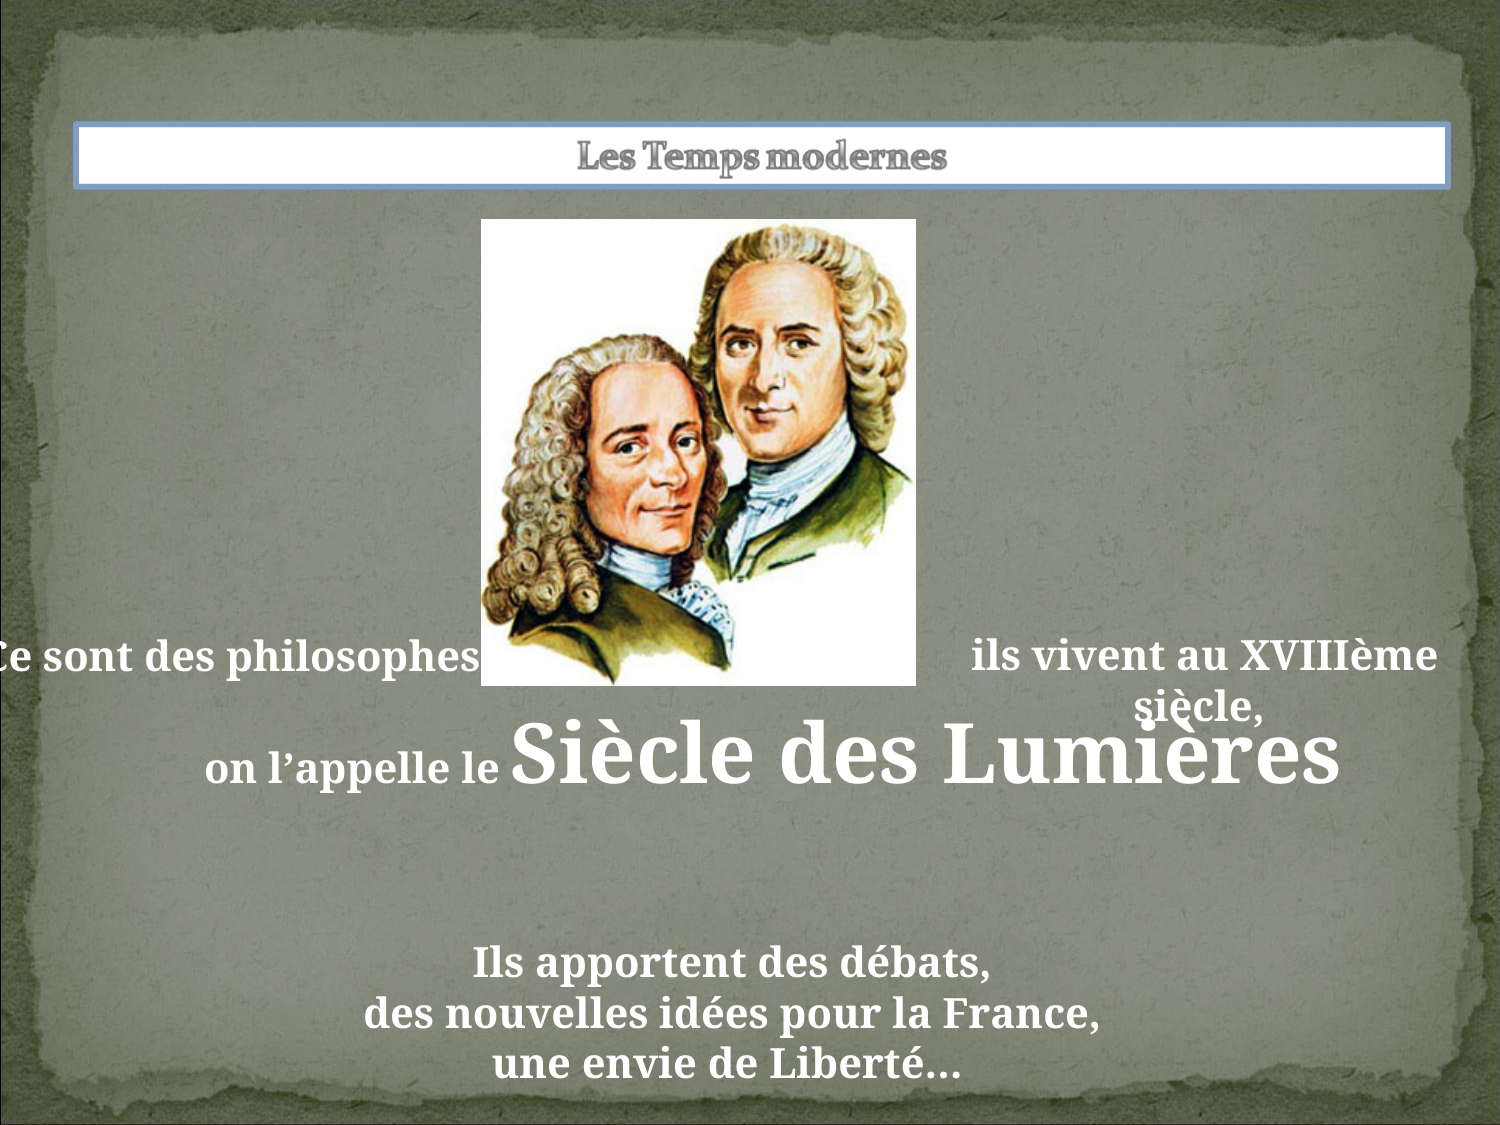

Ce sont des philosophes,
ils vivent au XVIIIème siècle,
on l’appelle le Siècle des Lumières
Ils apportent des débats,
des nouvelles idées pour la France,
une envie de Liberté…